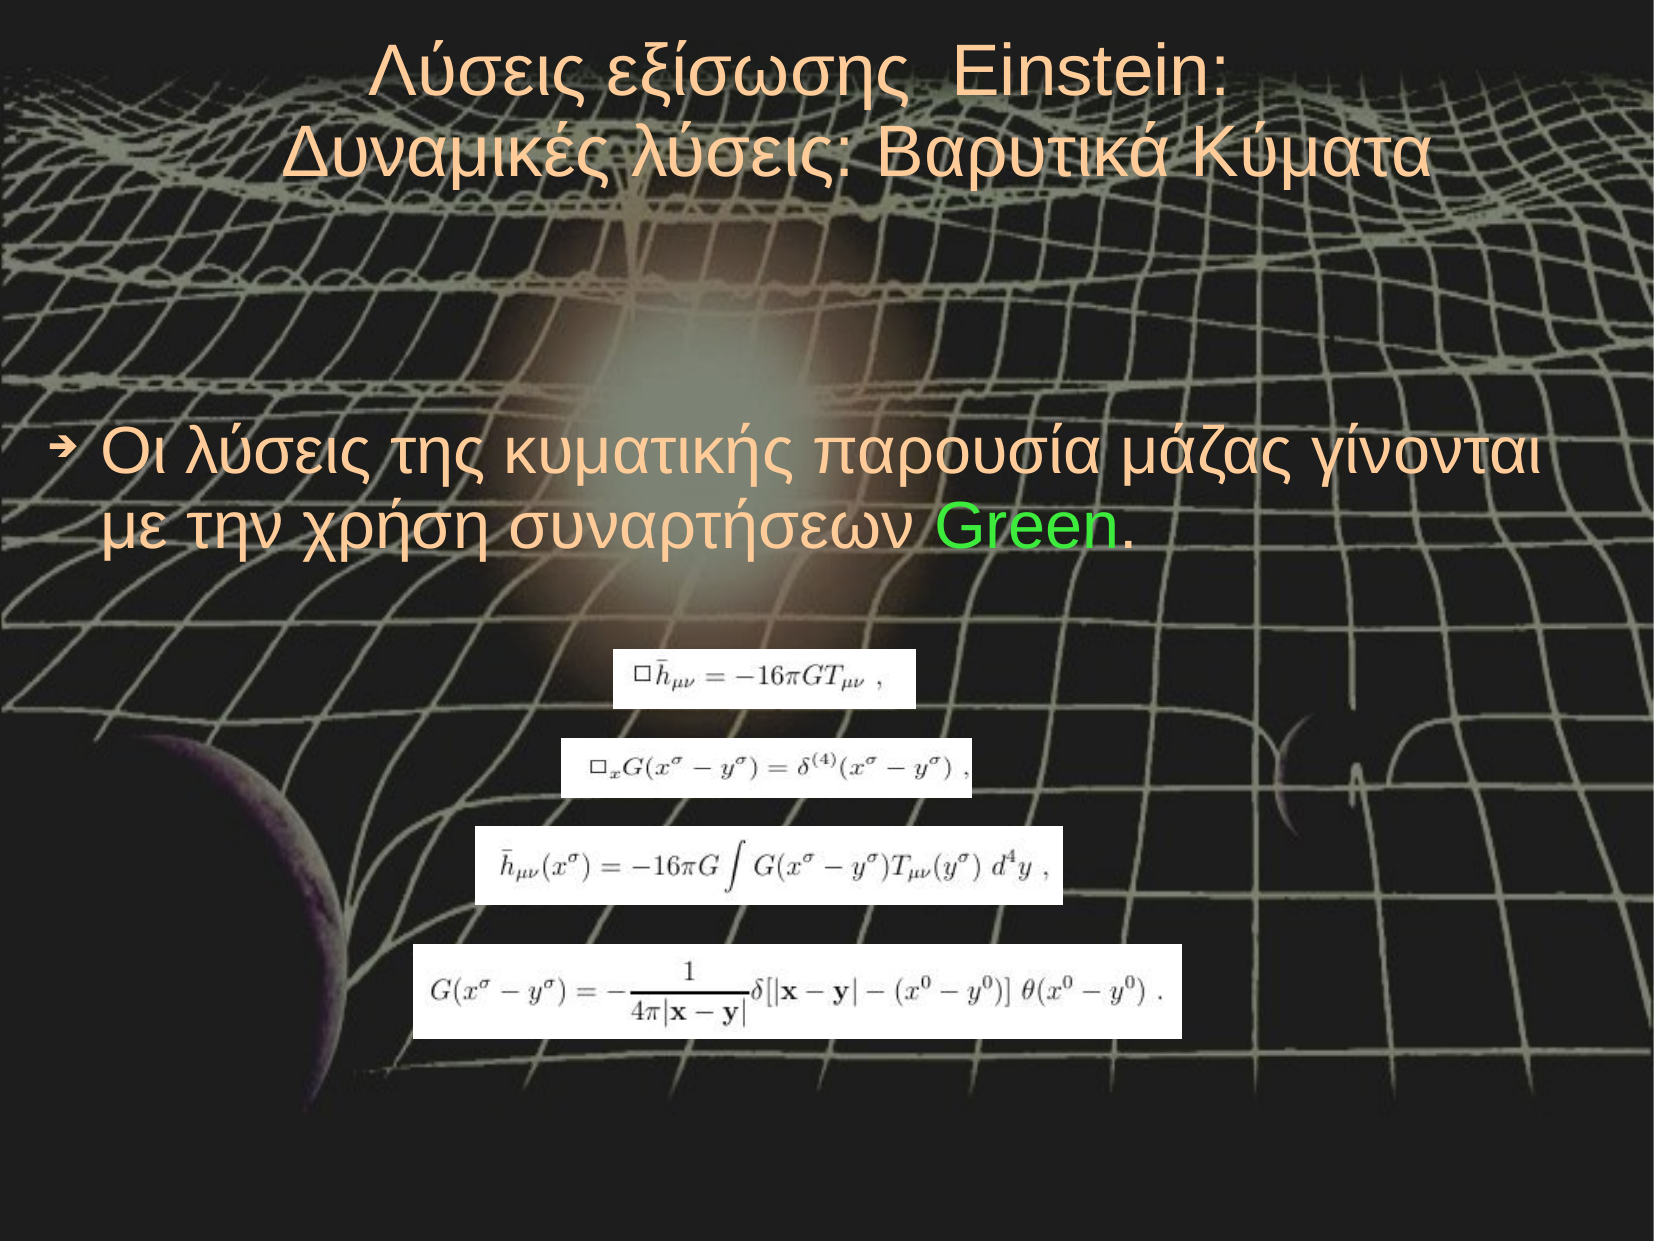

# Λύσεις εξίσωσης Einstein: Δυναμικές λύσεις: Βαρυτικά Κύματα
Οι λύσεις της κυματικής παρουσία μάζας γίνονται με την χρήση συναρτήσεων Green.